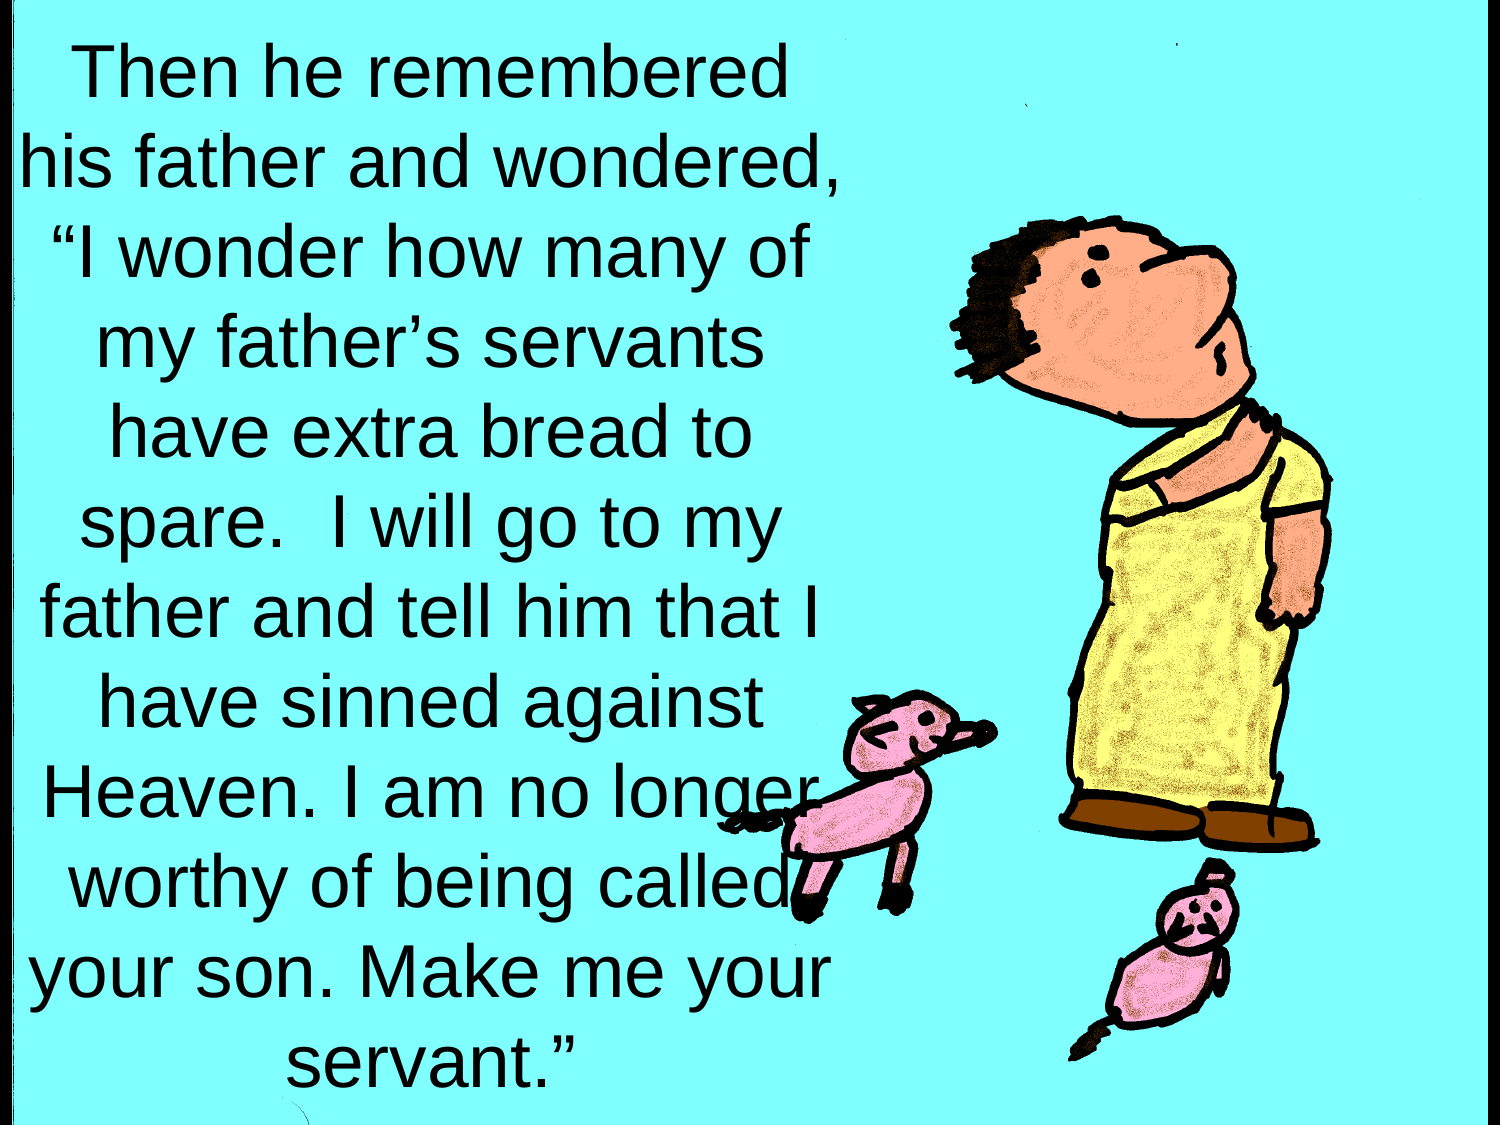

# Then he remembered his father and wondered, “I wonder how many of my father’s servants have extra bread to spare. I will go to my father and tell him that I have sinned against Heaven. I am no longer worthy of being called your son. Make me your servant.”